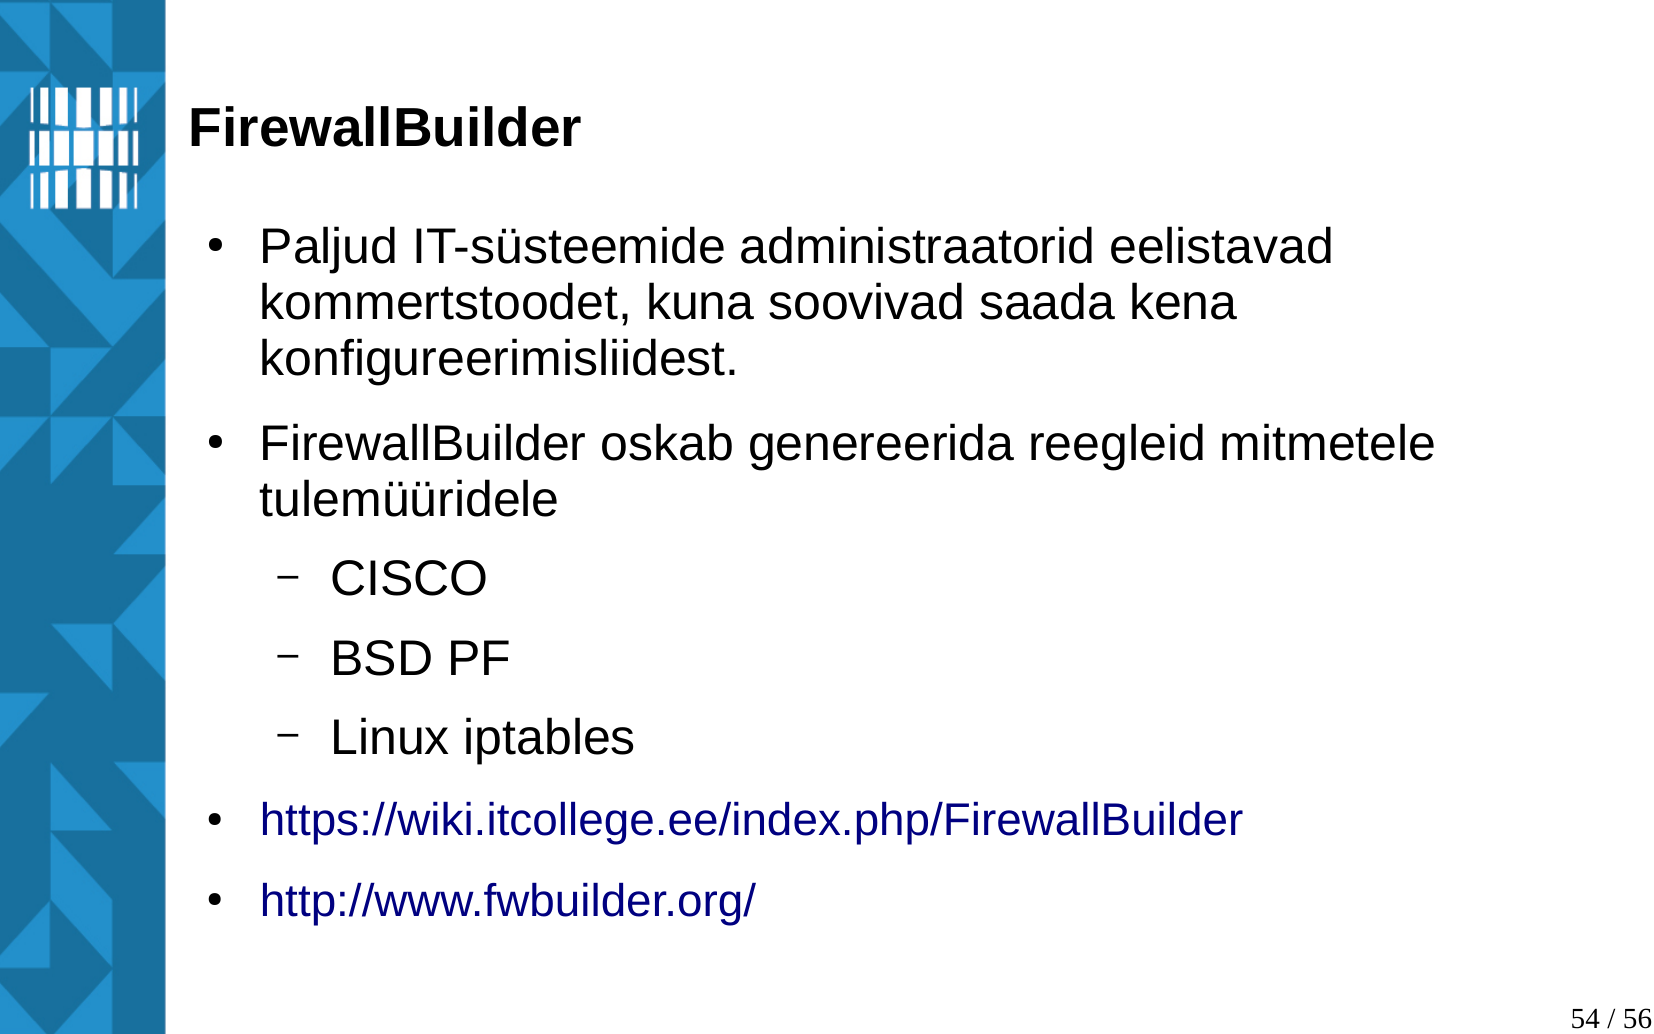

# FirewallBuilder
Paljud IT-süsteemide administraatorid eelistavad kommertstoodet, kuna soovivad saada kena konfigureerimisliidest.
FirewallBuilder oskab genereerida reegleid mitmetele tulemüüridele
CISCO
BSD PF
Linux iptables
https://wiki.itcollege.ee/index.php/FirewallBuilder
http://www.fwbuilder.org/
54